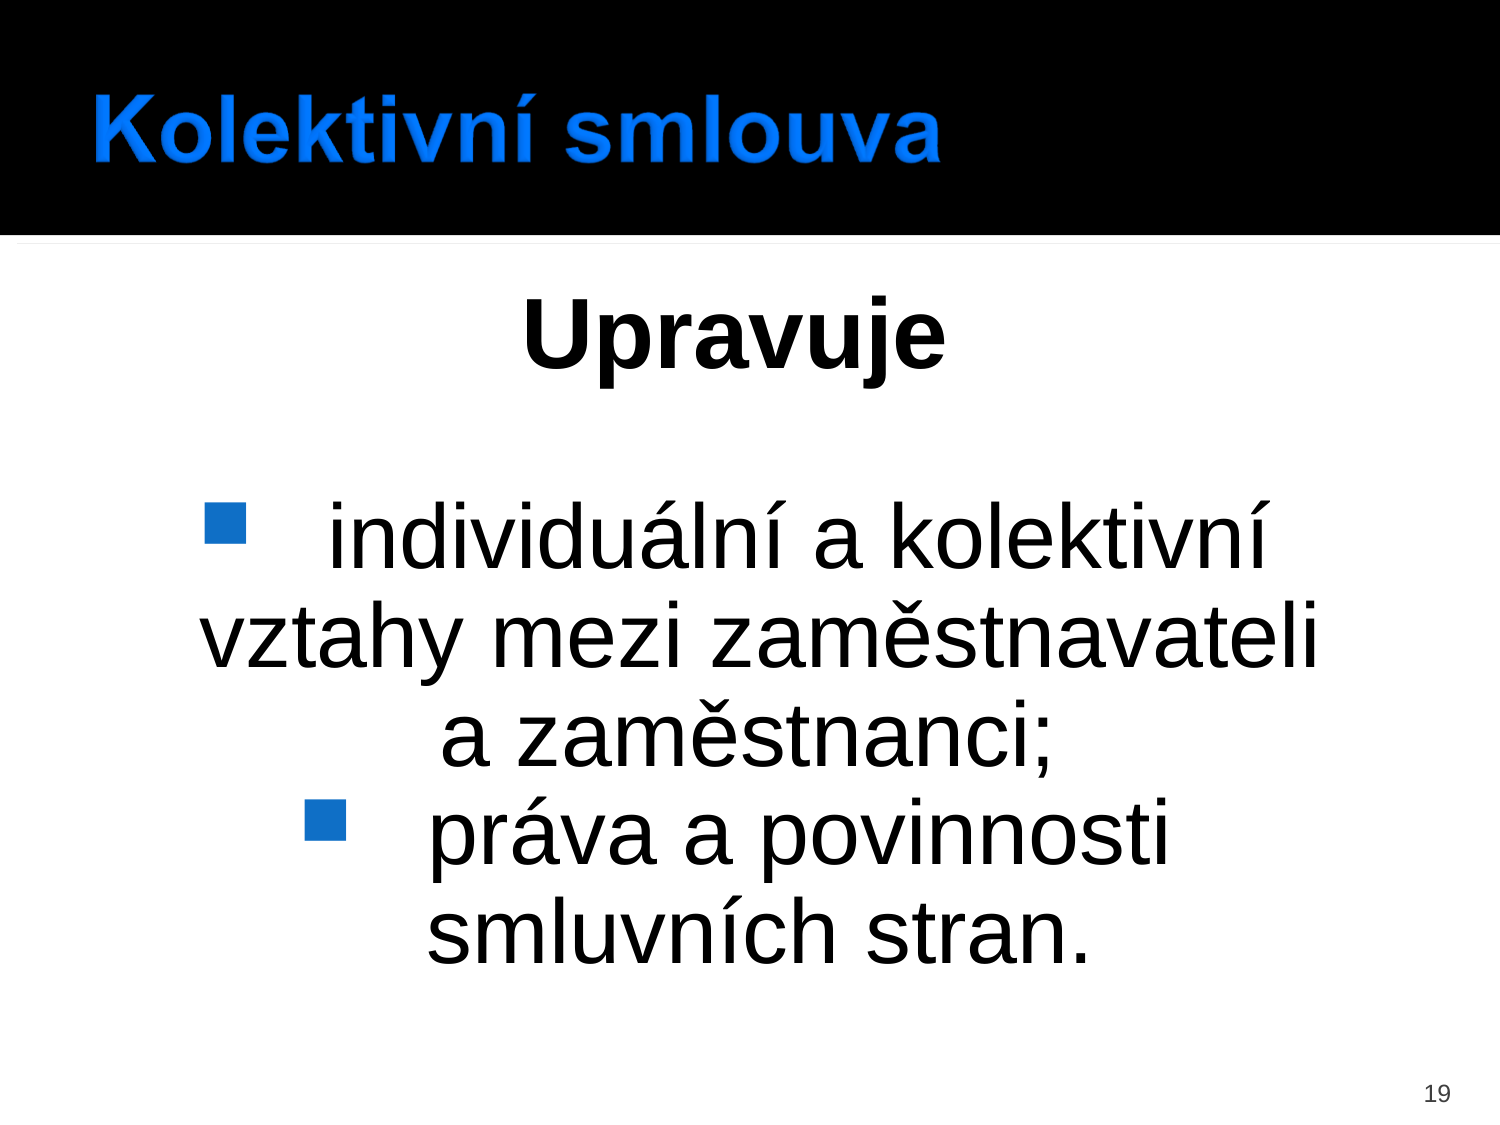

# Upravuje
	individuální a kolektivní vztahy mezi zaměstnavateli
a zaměstnanci;
	práva a povinnosti smluvních stran.